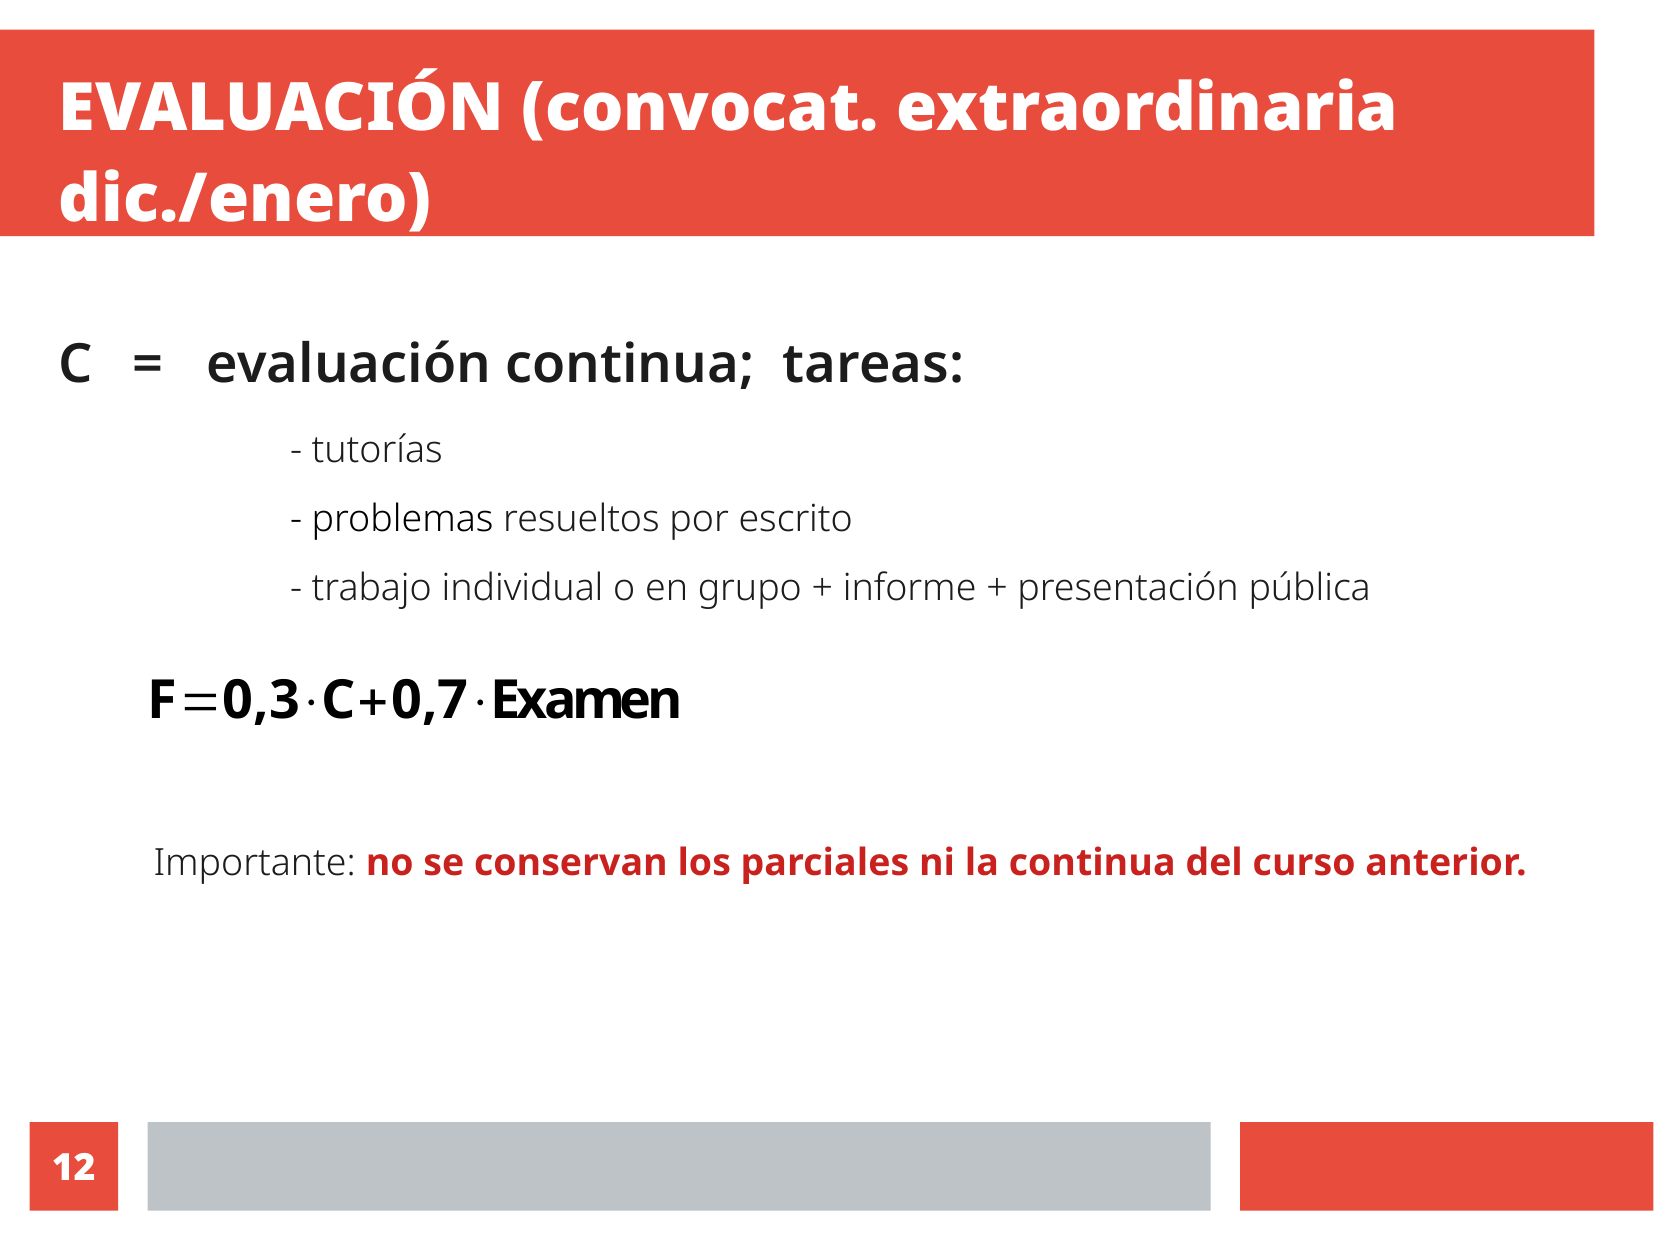

# EVALUACIÓN (convocat. extraordinaria dic./enero)
C	=	evaluación continua; tareas:
 - tutorías
 - problemas resueltos por escrito
 - trabajo individual o en grupo + informe + presentación pública
Importante: no se conservan los parciales ni la continua del curso anterior.
12